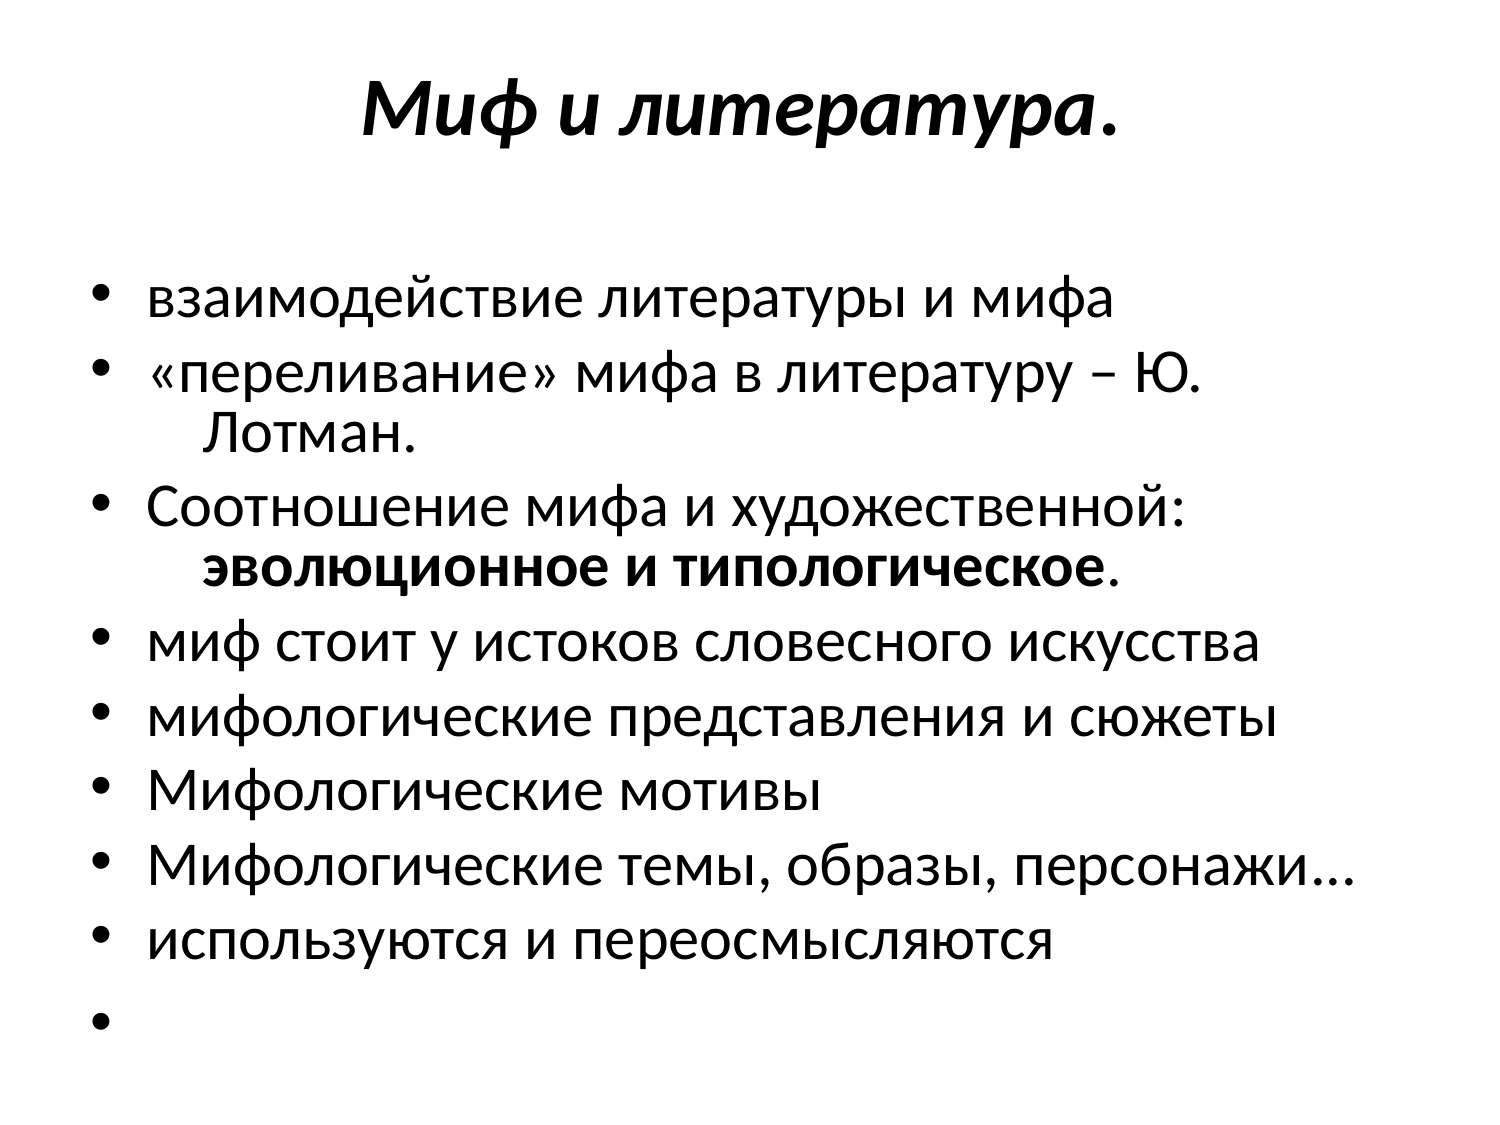

# Миф и литература.
взаимодействие литературы и мифа
«переливание» мифа в литературу – Ю. Лотман.
Соотношение мифа и художественной: эволюционное и типологическое.
миф стоит у истоков словесного искусства
мифологические представления и сюжеты
Мифологические мотивы
Мифологические темы, образы, персонажи...
используются и переосмысляются